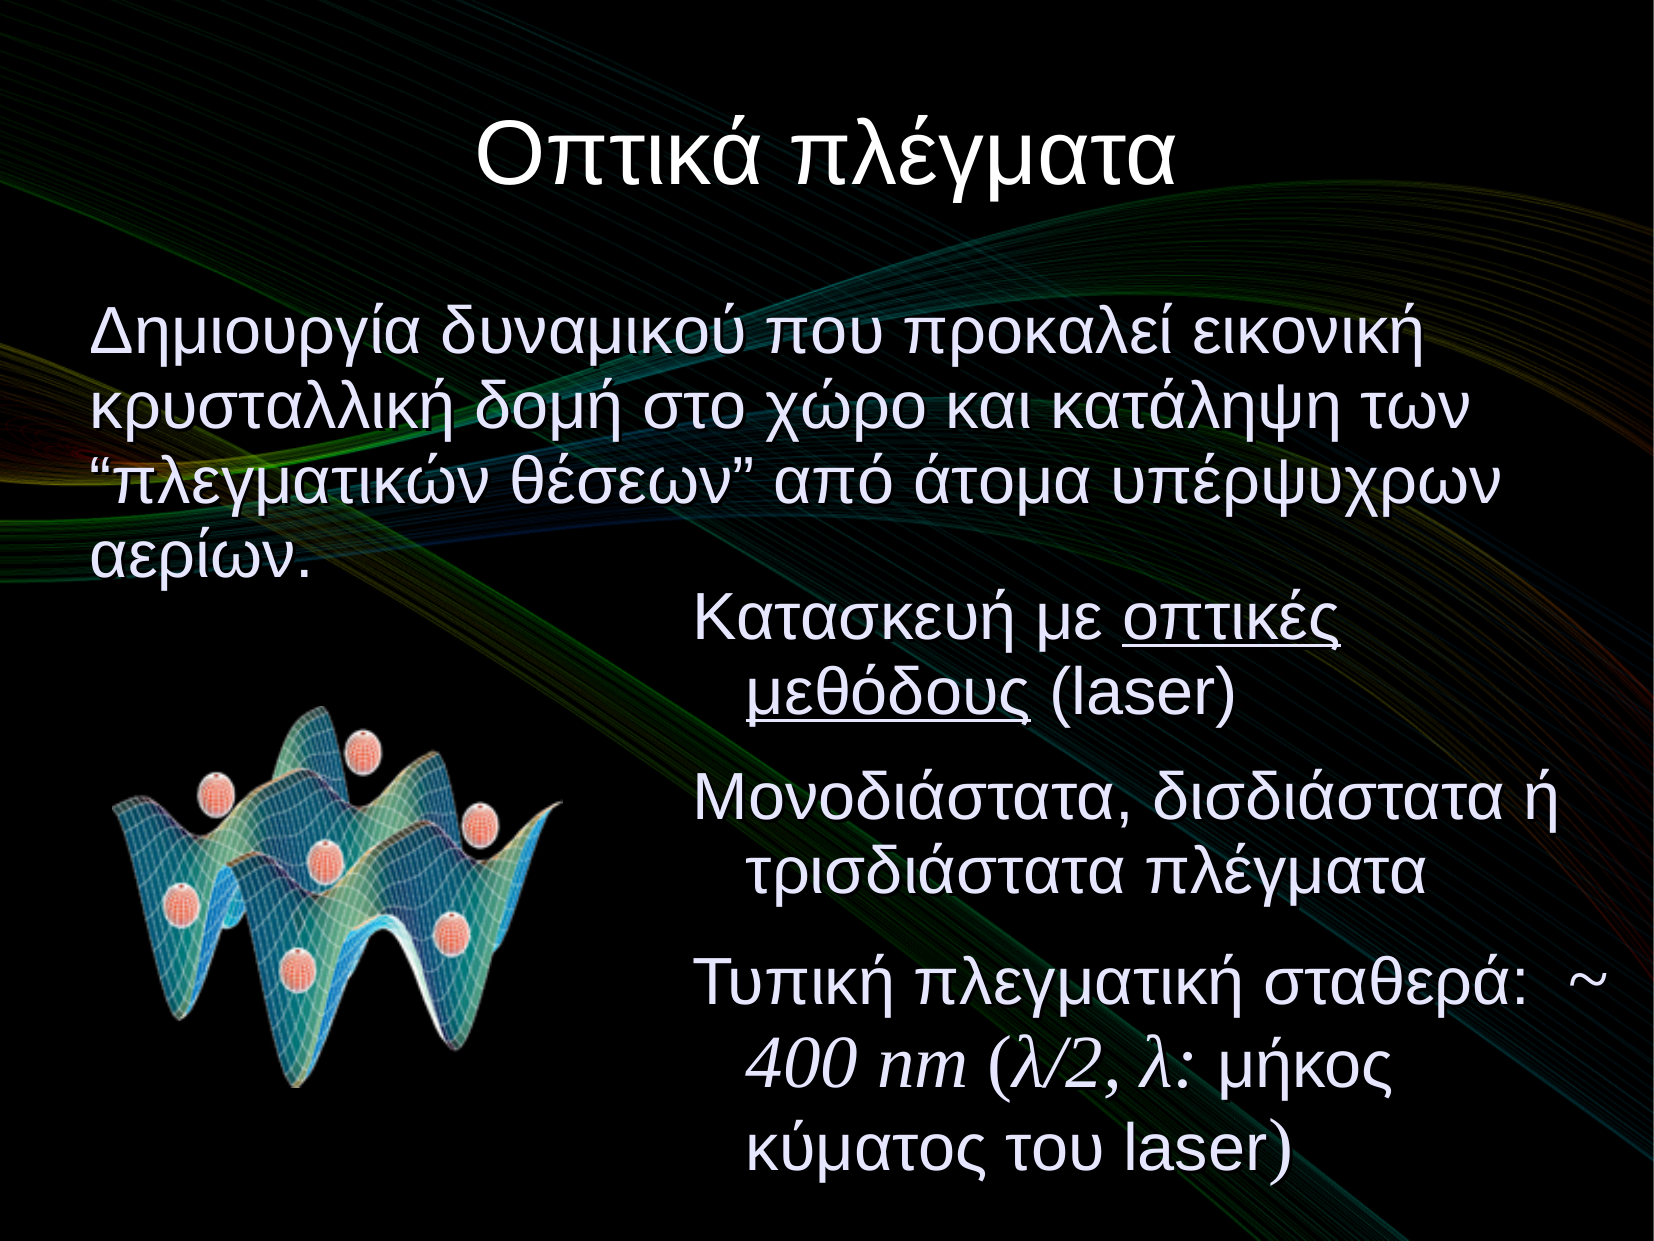

# Οπτικά πλέγματα
Δημιουργία δυναμικού που προκαλεί εικονική κρυσταλλική δομή στο χώρο και κατάληψη των “πλεγματικών θέσεων” από άτομα υπέρψυχρων αερίων.
Κατασκευή με οπτικές μεθόδους (laser)
Μονοδιάστατα, δισδιάστατα ή τρισδιάστατα πλέγματα
Τυπική πλεγματική σταθερά: ~ 400 nm (λ/2, λ: μήκος κύματος του laser)